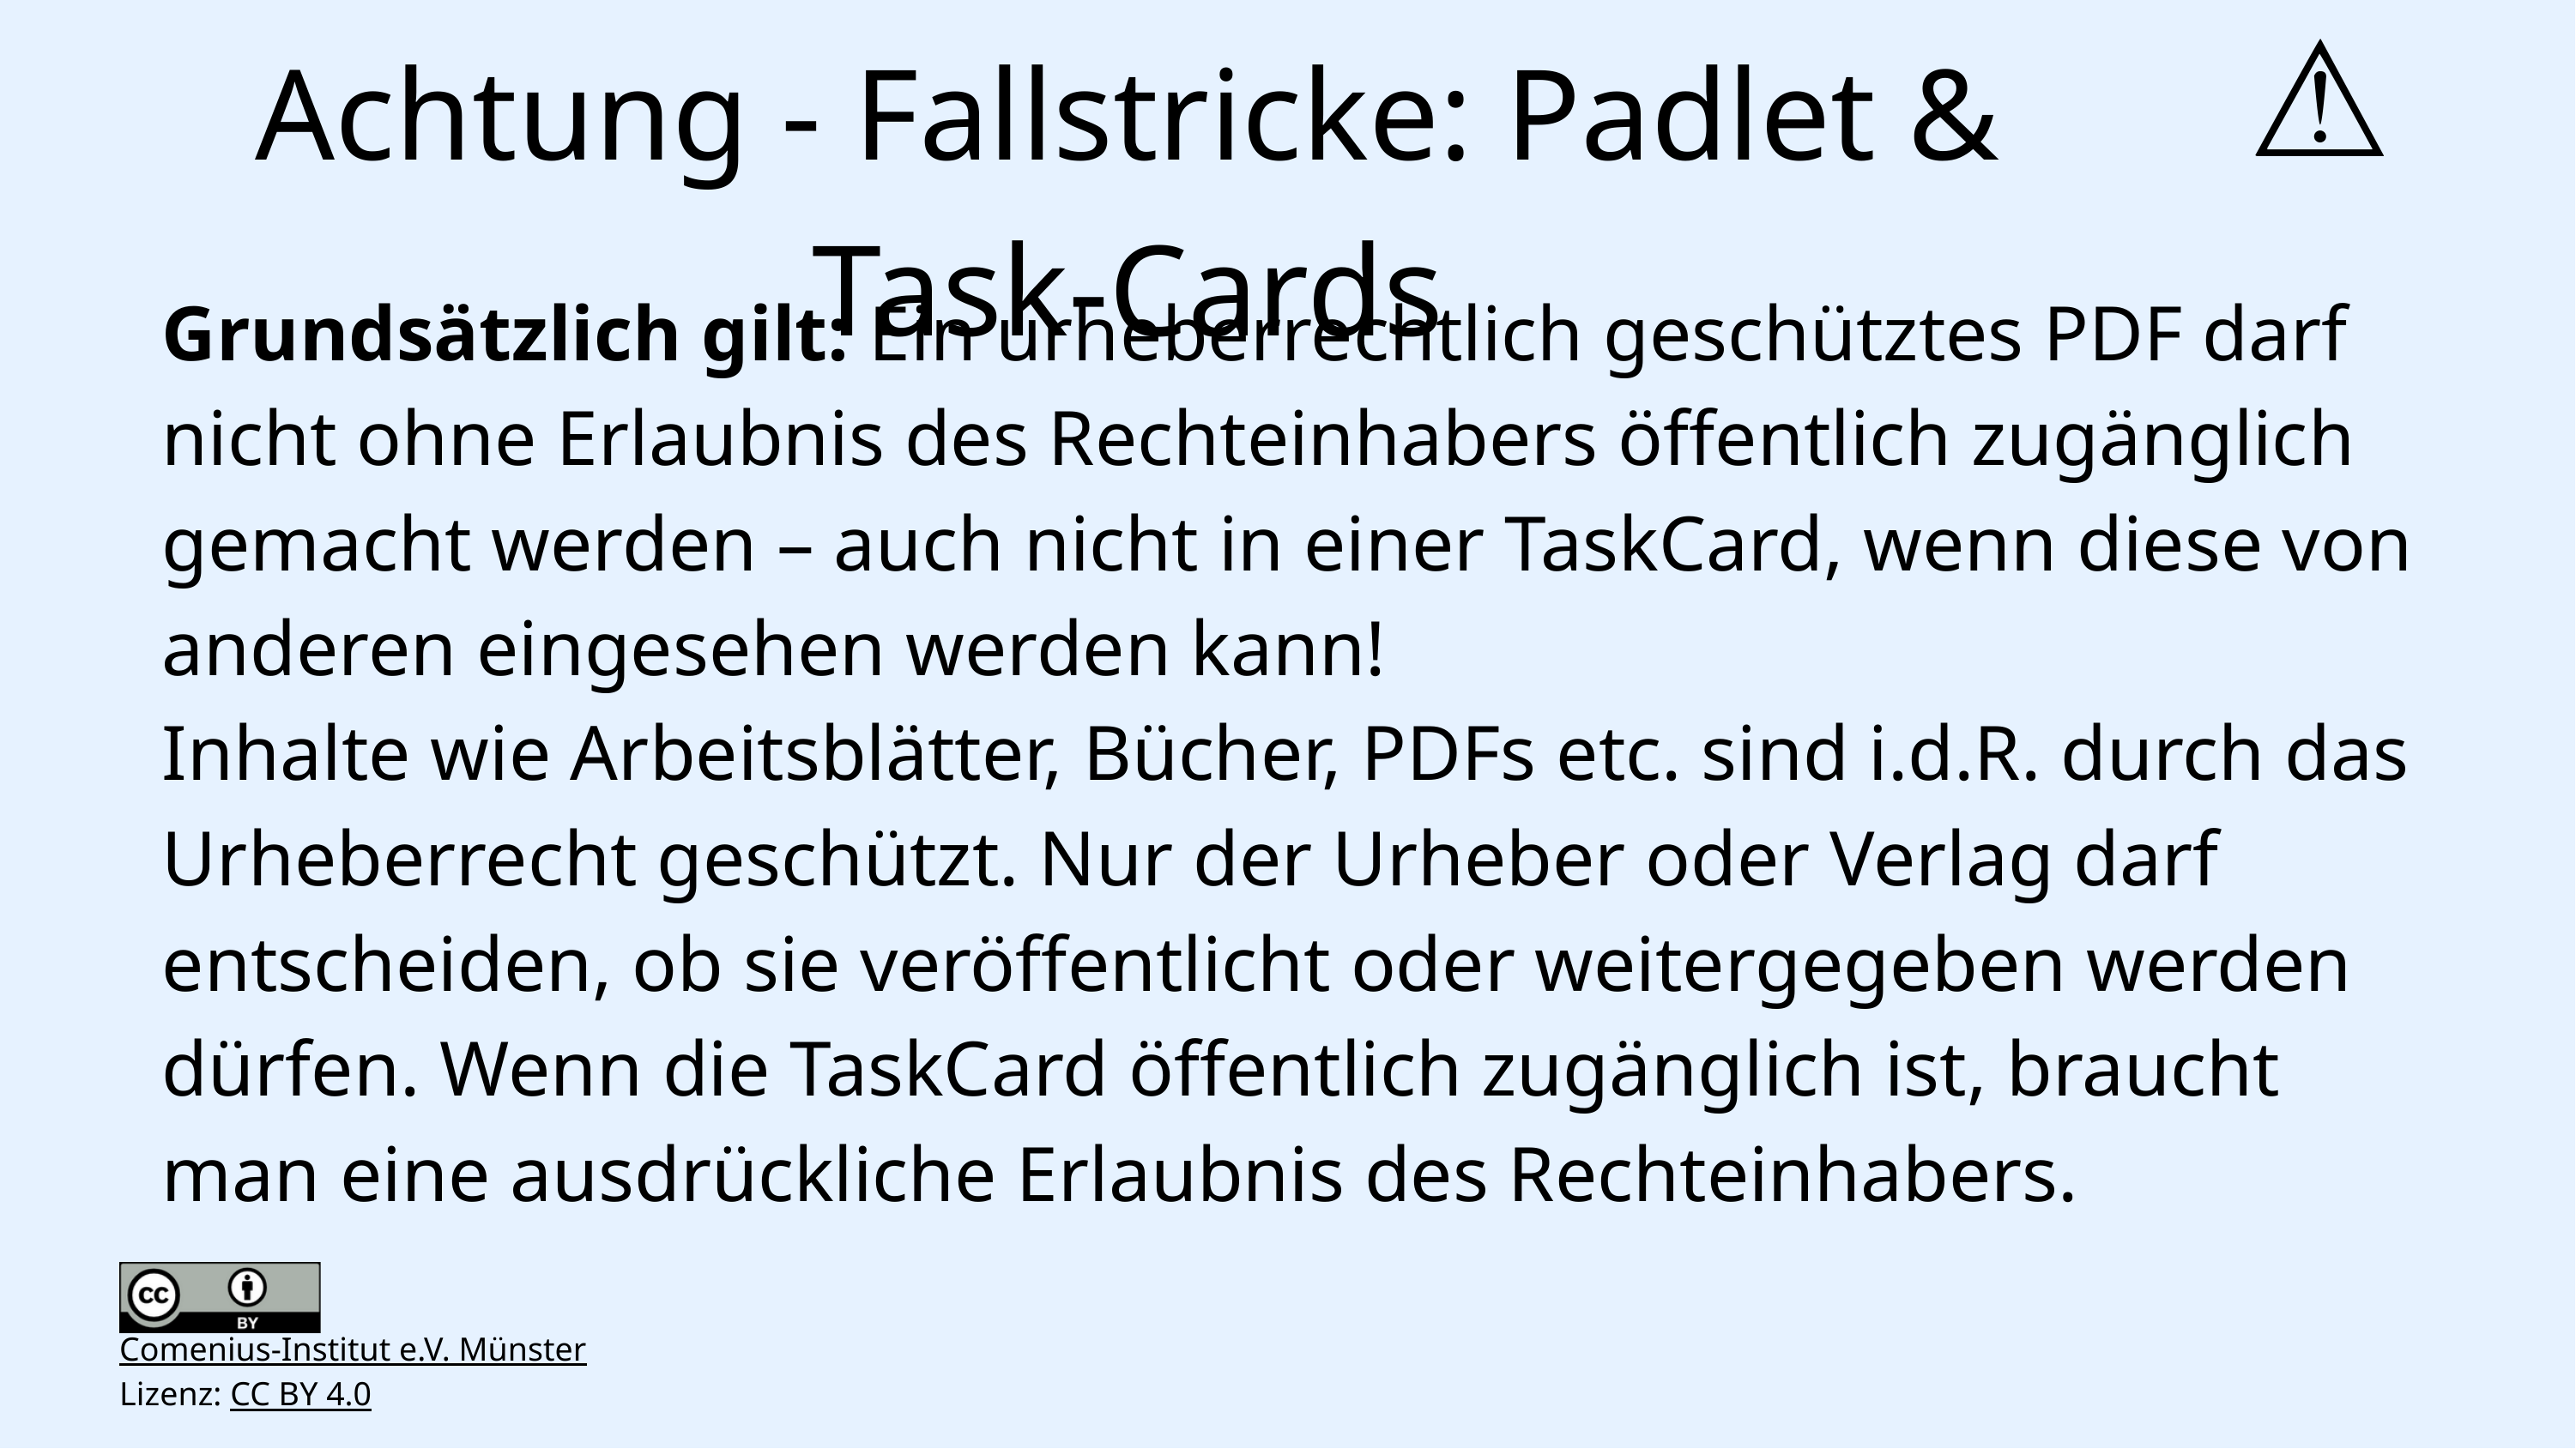

⚠️
Achtung - Fallstricke: Padlet & Task-Cards
Grundsätzlich gilt: Ein urheberrechtlich geschütztes PDF darf nicht ohne Erlaubnis des Rechteinhabers öffentlich zugänglich gemacht werden – auch nicht in einer TaskCard, wenn diese von anderen eingesehen werden kann!
Inhalte wie Arbeitsblätter, Bücher, PDFs etc. sind i.d.R. durch das Urheberrecht geschützt. Nur der Urheber oder Verlag darf entscheiden, ob sie veröffentlicht oder weitergegeben werden dürfen. Wenn die TaskCard öffentlich zugänglich ist, braucht man eine ausdrückliche Erlaubnis des Rechteinhabers.
Comenius-Institut e.V. Münster
Lizenz: CC BY 4.0